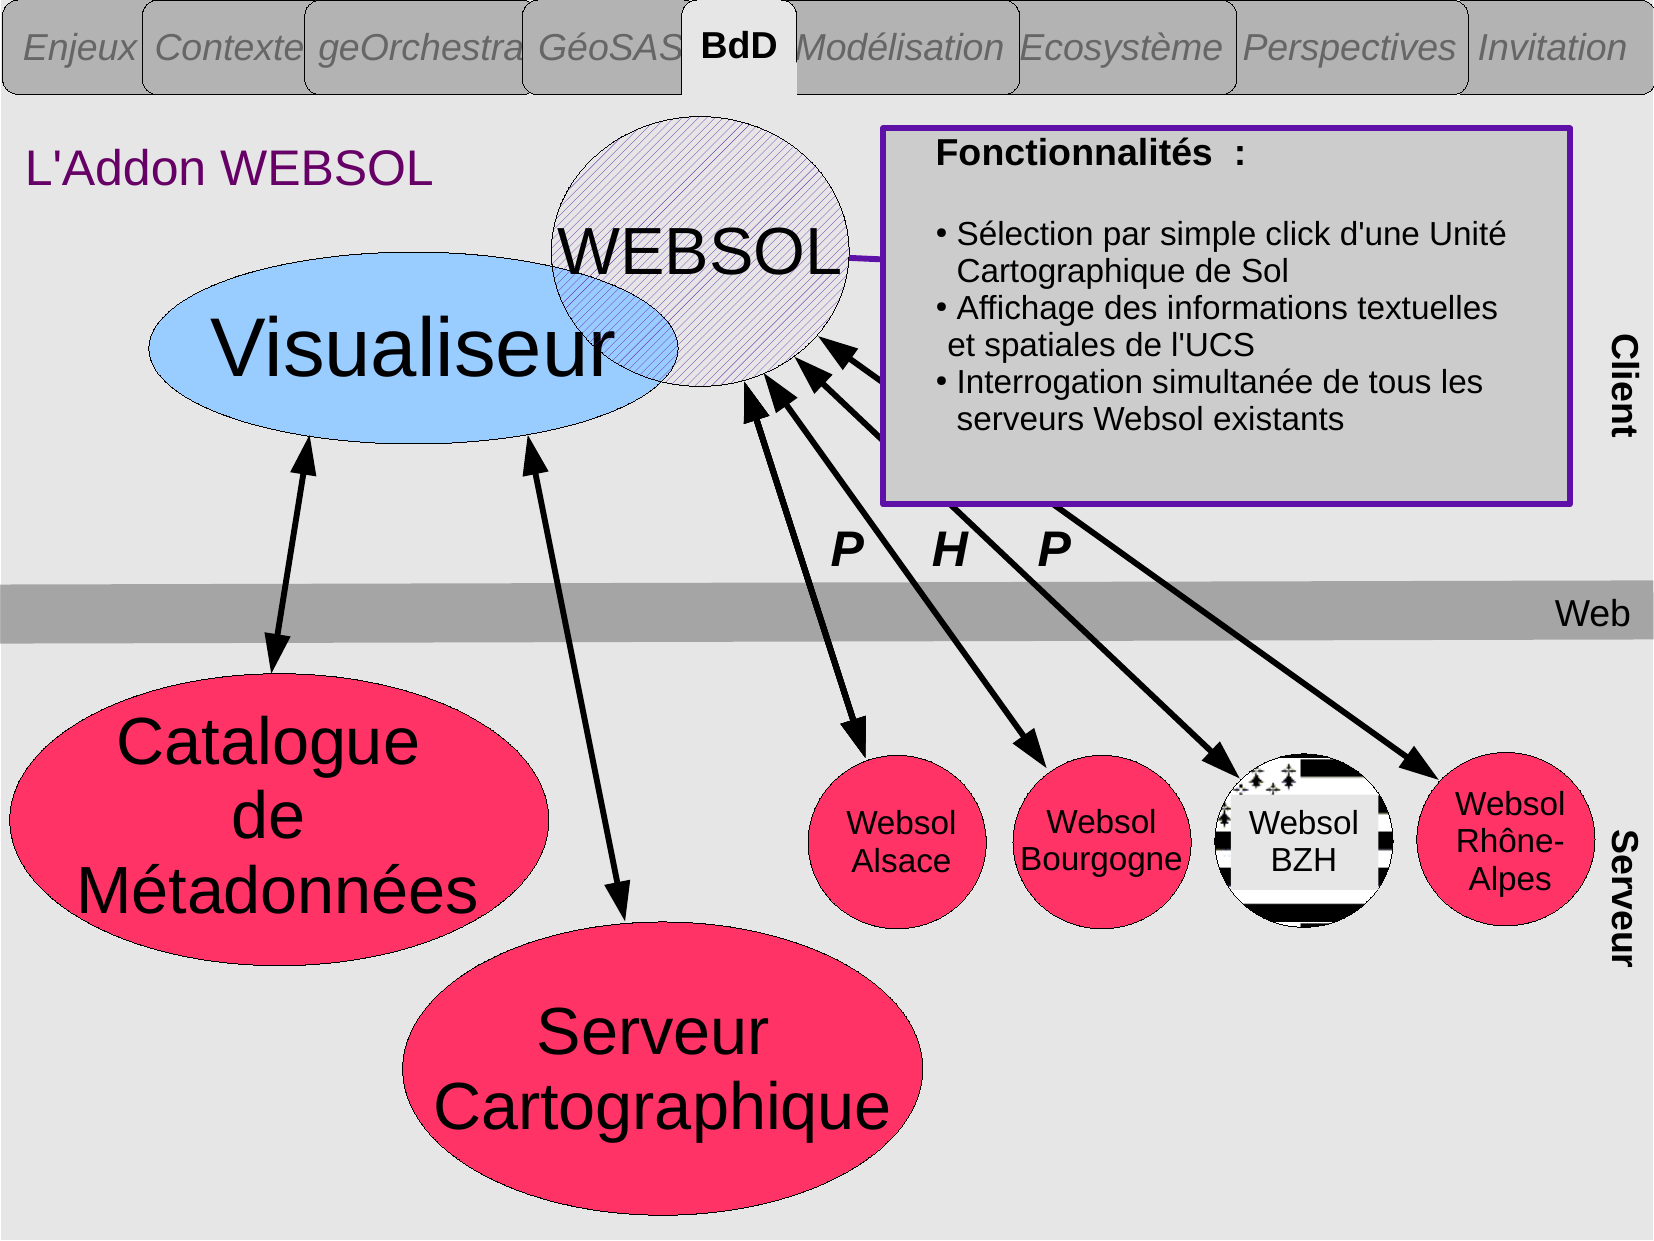

Enjeux
Contexte
geOrchestra
GéoSAS
BdD
 Modélisation
 Ecosystème
 Perspectives
Invitation
# L'Addon WEBSOL
WEBSOL
Fonctionnalités  :
 Sélection par simple click d'une Unité
 Cartographique de Sol
 Affichage des informations textuelles
et spatiales de l'UCS
 Interrogation simultanée de tous les
 serveurs Websol existants
Visualiseur
Client
P H P
Web
Catalogue
de
Métadonnées
Websol
Rhône-
Alpes
Websol
Bourgogne
Websol
BZH
Websol
Alsace
Serveur
Serveur
Cartographique